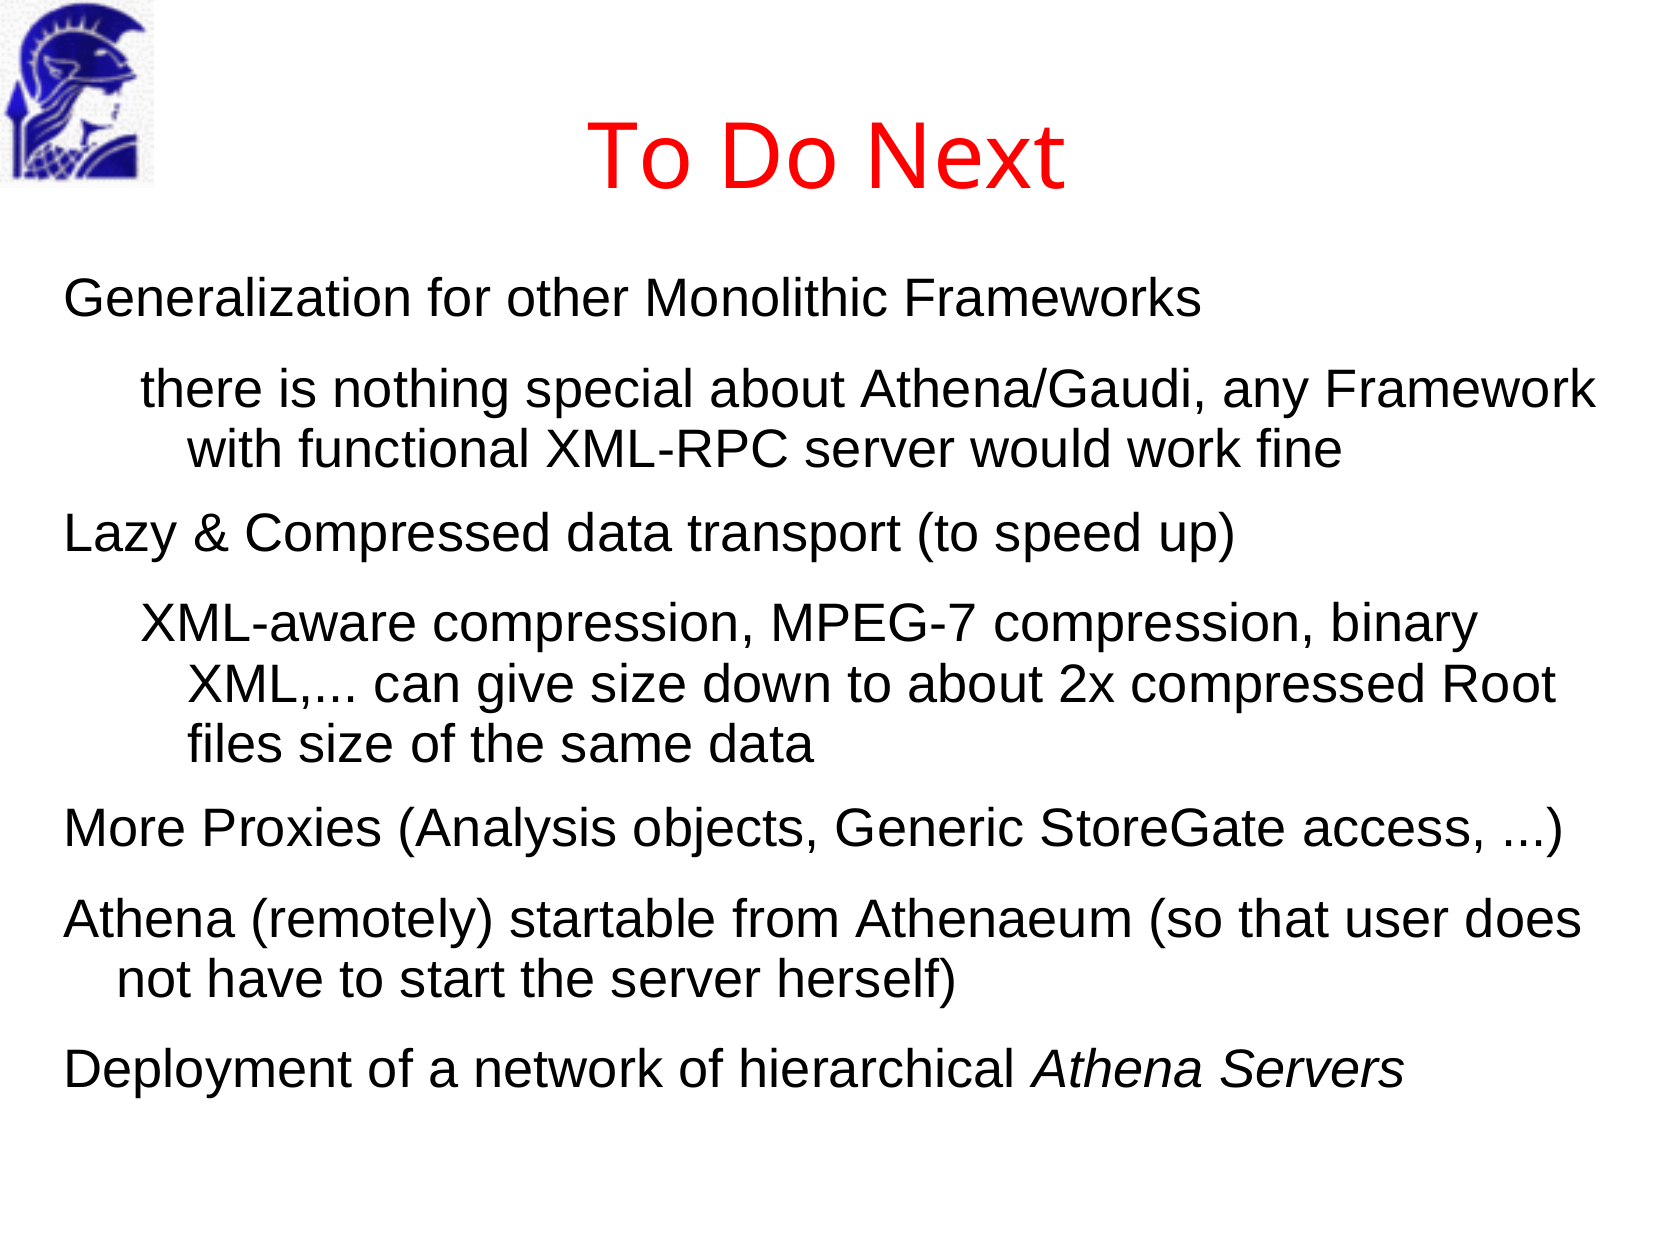

# To Do Next
Generalization for other Monolithic Frameworks
there is nothing special about Athena/Gaudi, any Framework with functional XML-RPC server would work fine
Lazy & Compressed data transport (to speed up)
XML-aware compression, MPEG-7 compression, binary XML,... can give size down to about 2x compressed Root files size of the same data
More Proxies (Analysis objects, Generic StoreGate access, ...)
Athena (remotely) startable from Athenaeum (so that user does not have to start the server herself)
Deployment of a network of hierarchical Athena Servers